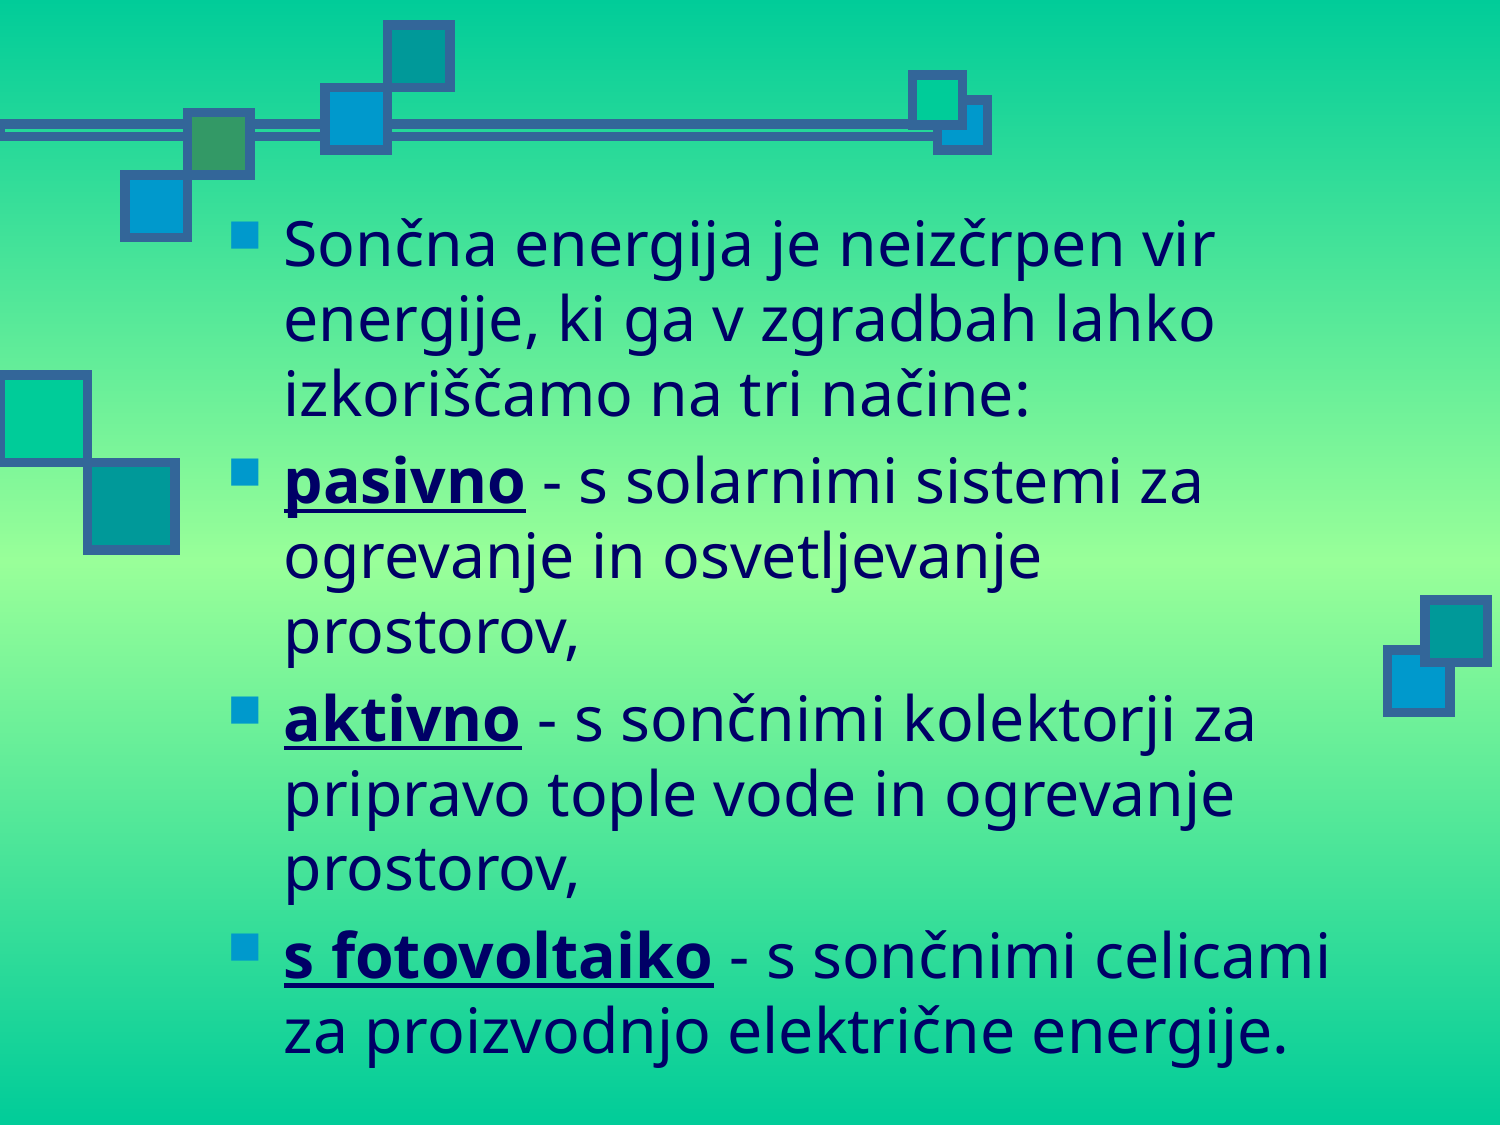

# Sončna energija je neizčrpen vir energije, ki ga v zgradbah lahko izkoriščamo na tri načine:
pasivno - s solarnimi sistemi za ogrevanje in osvetljevanje prostorov,
aktivno - s sončnimi kolektorji za pripravo tople vode in ogrevanje prostorov,
s fotovoltaiko - s sončnimi celicami za proizvodnjo električne energije.